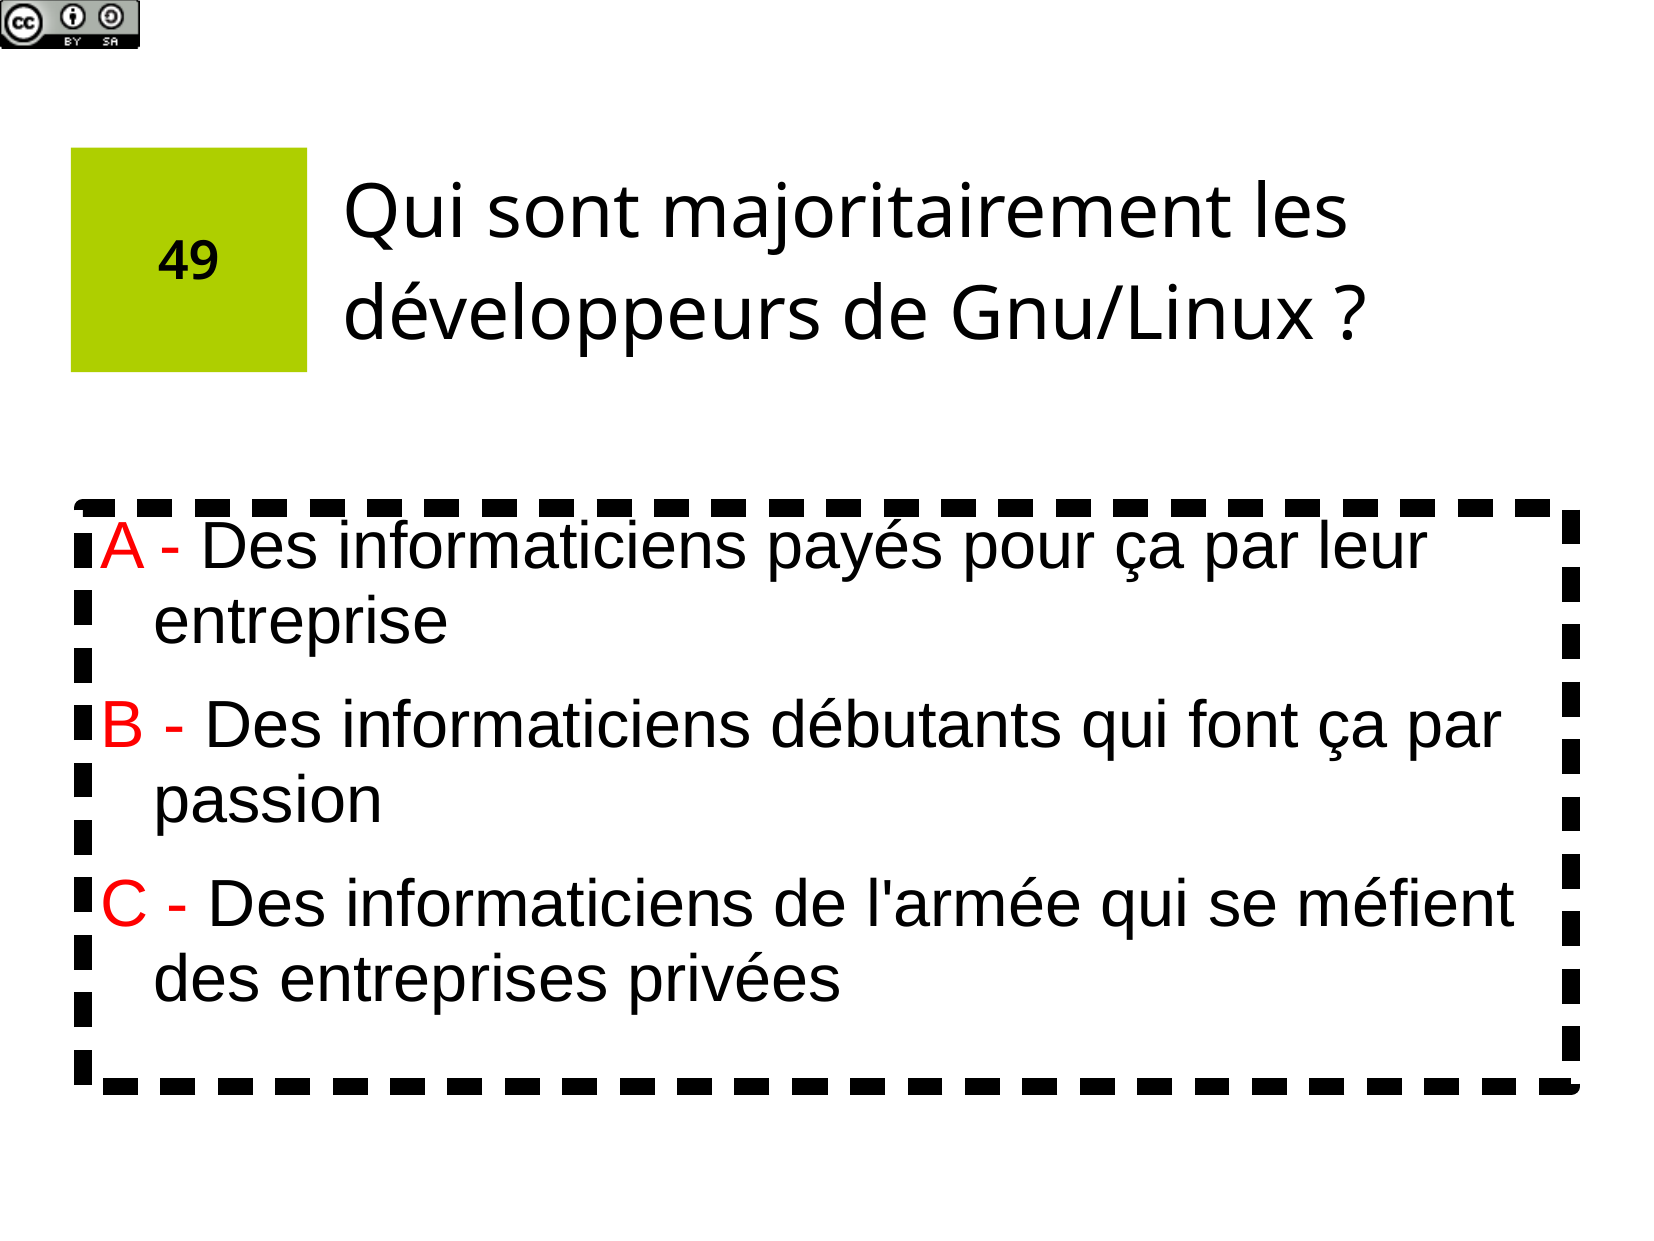

# Qui sont majoritairement les développeurs de Gnu/Linux ?
49
Des informaticiens payés pour ça par leur entreprise
Des informaticiens débutants qui font ça par passion
Des informaticiens de l'armée qui se méfient des entreprises privées